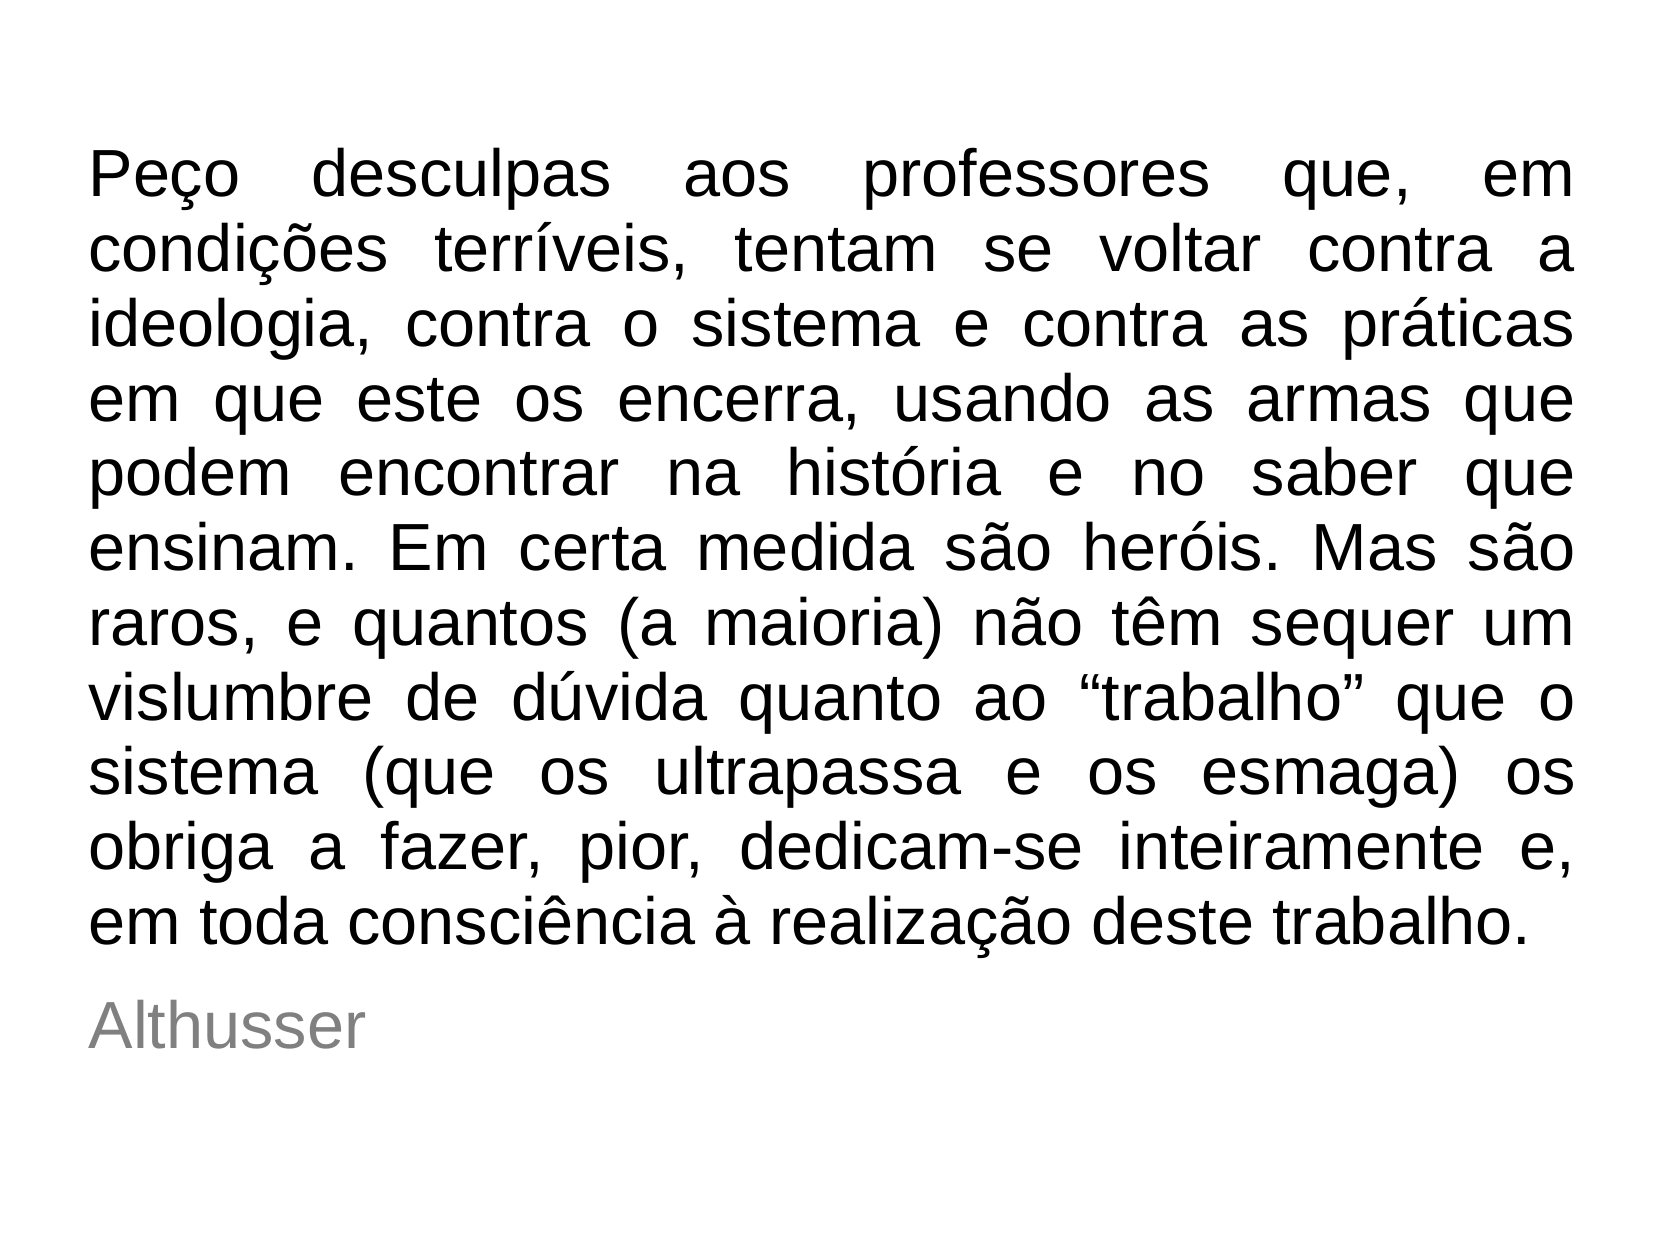

# Peço desculpas aos professores que, em condições terríveis, tentam se voltar contra a ideologia, contra o sistema e contra as práticas em que este os encerra, usando as armas que podem encontrar na história e no saber que ensinam. Em certa medida são heróis. Mas são raros, e quantos (a maioria) não têm sequer um vislumbre de dúvida quanto ao “trabalho” que o sistema (que os ultrapassa e os esmaga) os obriga a fazer, pior, dedicam-se inteiramente e, em toda consciência à realização deste trabalho.
Althusser